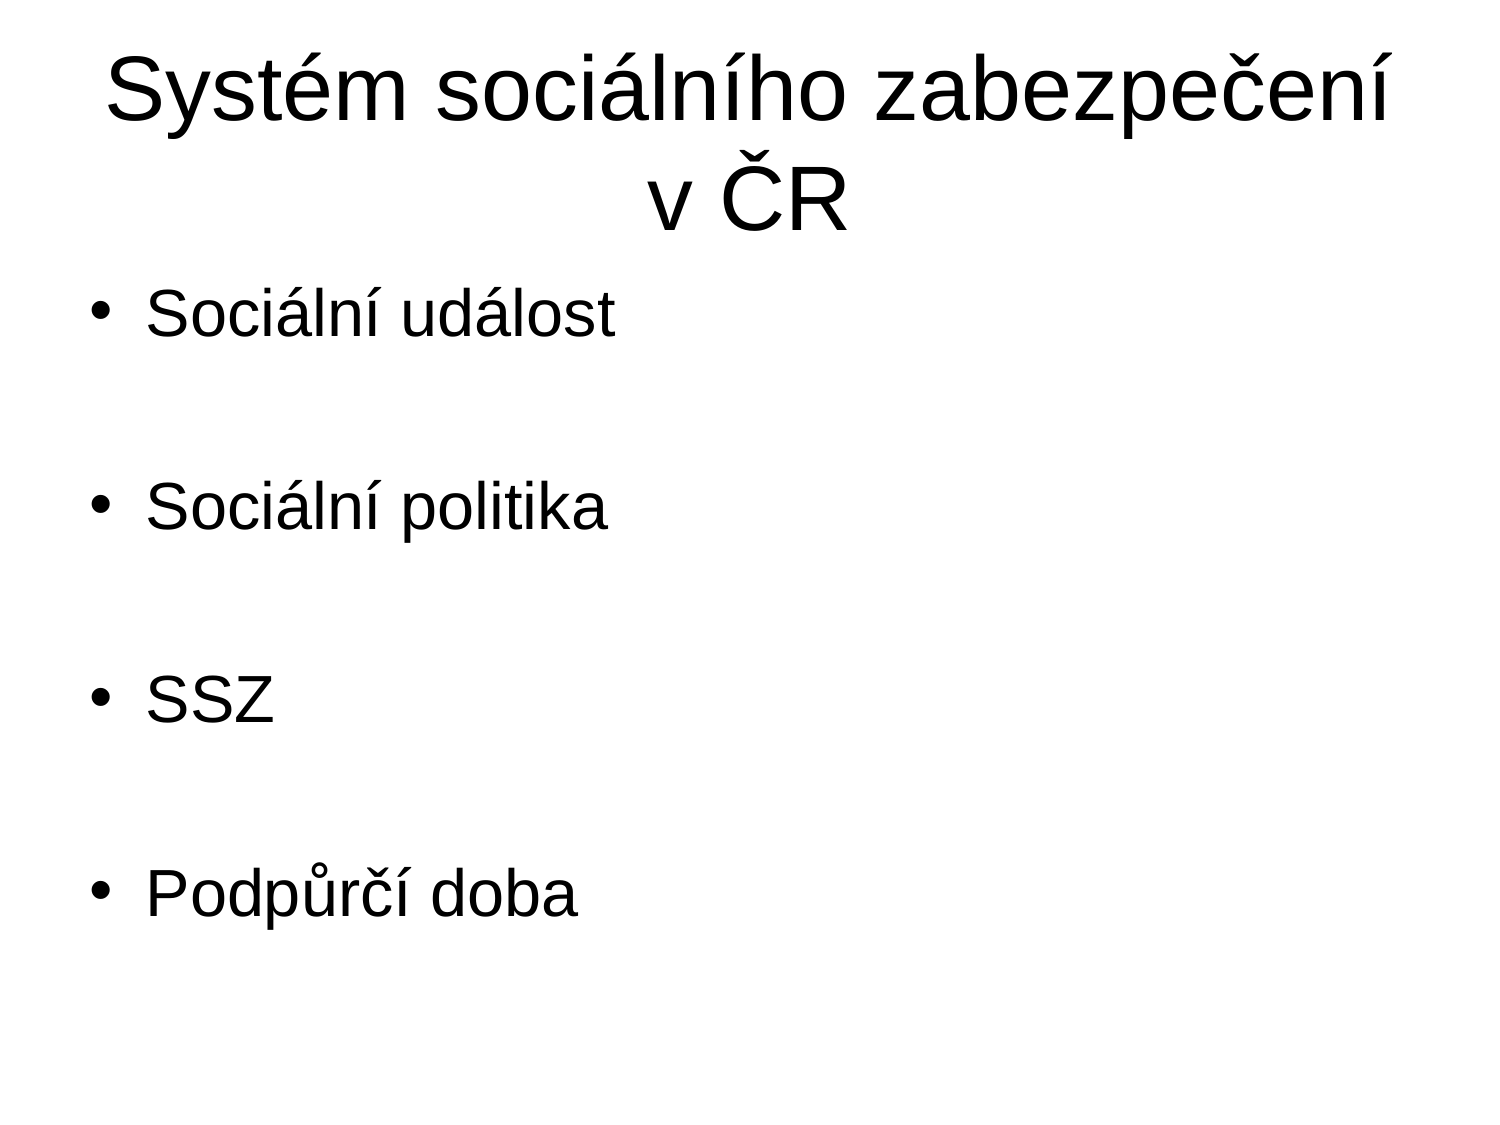

Systém sociálního zabezpečení v ČR
Sociální událost
Sociální politika
SSZ
Podpůrčí doba